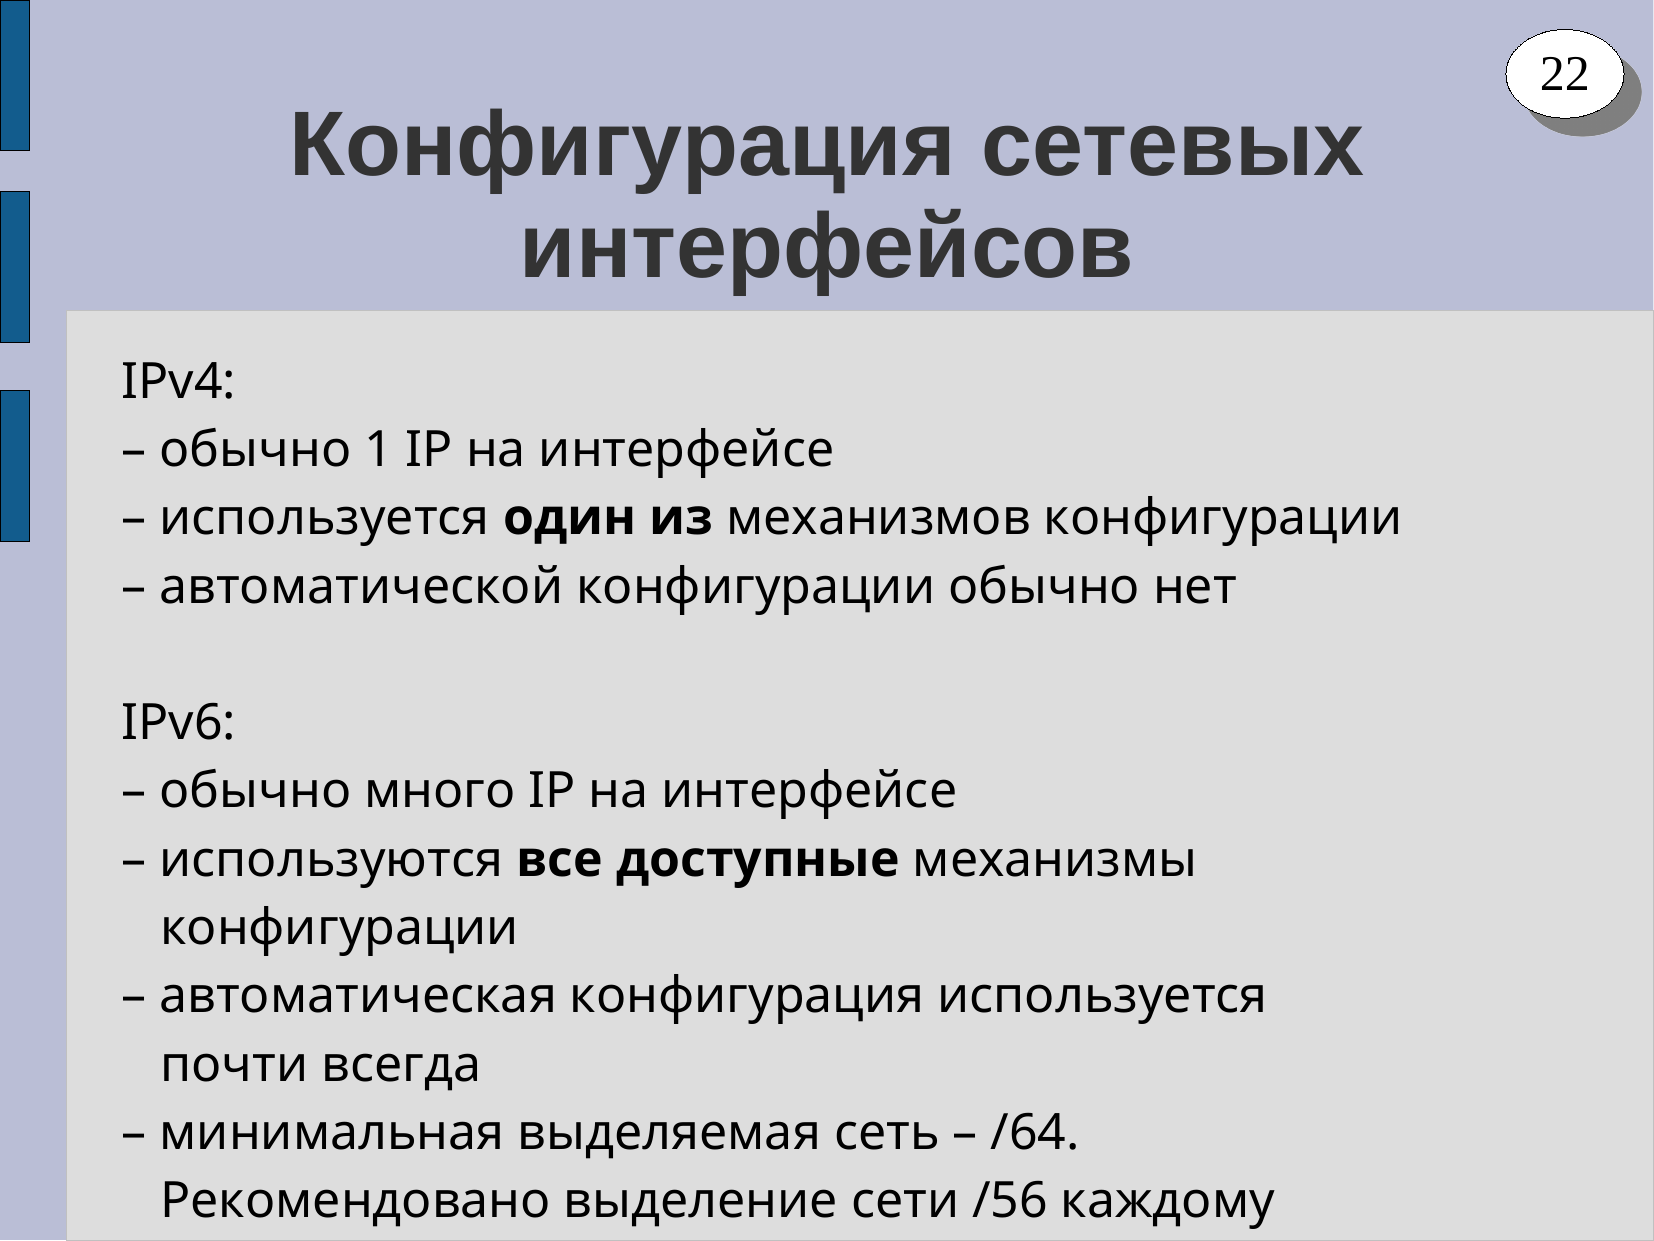

22
# Конфигурация сетевых интерфейсов
IPv4:
– обычно 1 IP на интерфейсе
– используется один из механизмов конфигурации
– автоматической конфигурации обычно нет
IPv6:
– обычно много IP на интерфейсе
– используются все доступные механизмы
 конфигурации
– автоматическая конфигурация используется
 почти всегда
– минимальная выделяемая сеть – /64.
 Рекомендовано выделение сети /56 каждому
 подключённому к Internet пользователю.